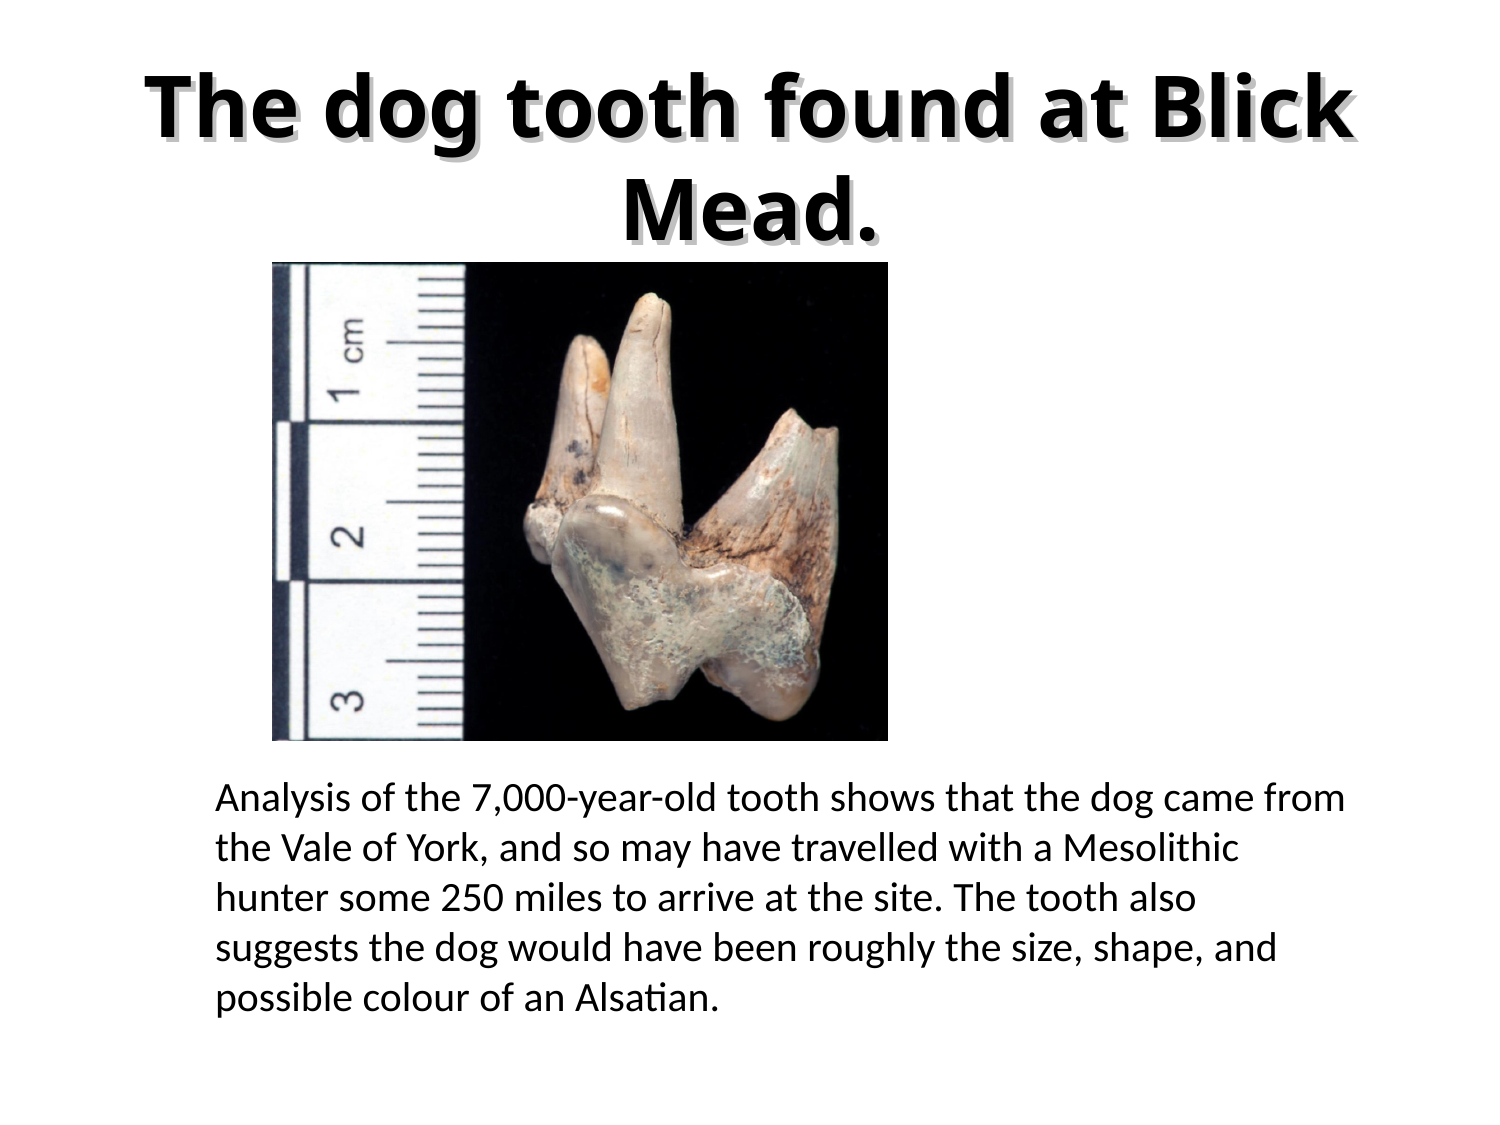

# The dog tooth found at Blick Mead.
Analysis of the 7,000-year-old tooth shows that the dog came from the Vale of York, and so may have travelled with a Mesolithic hunter some 250 miles to arrive at the site. The tooth also suggests the dog would have been roughly the size, shape, and possible colour of an Alsatian.